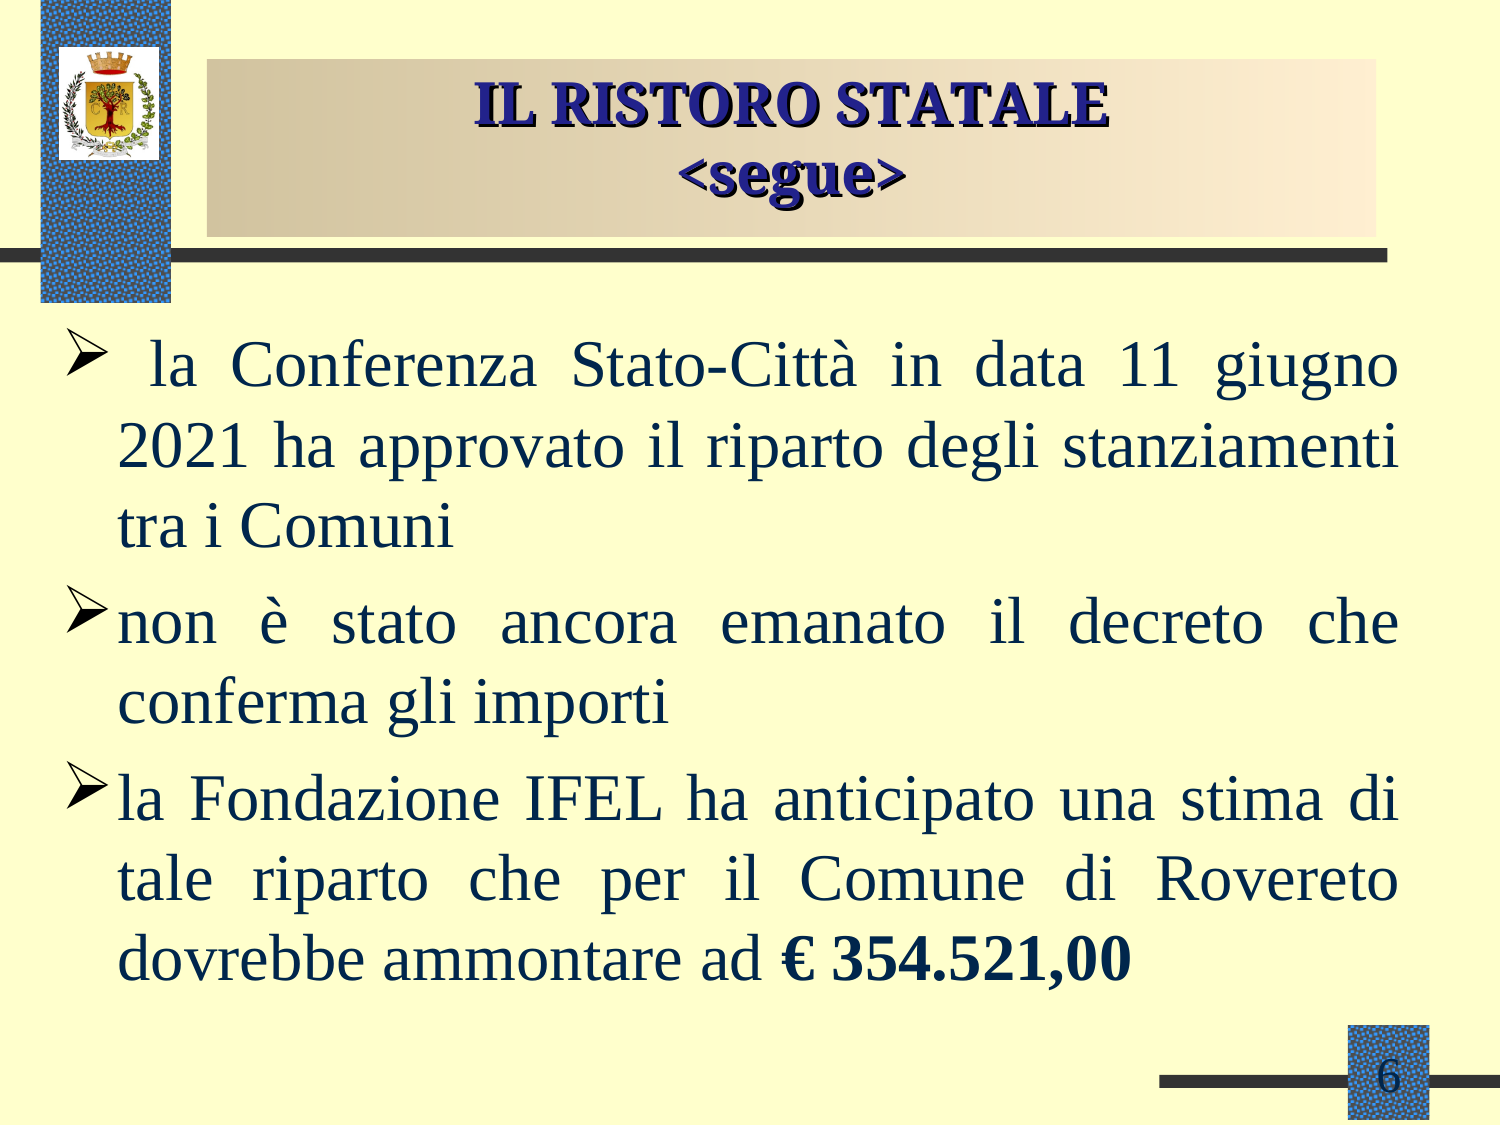

IL RISTORO STATALE
<segue>
# la Conferenza Stato-Città in data 11 giugno 2021 ha approvato il riparto degli stanziamenti tra i Comuni
non è stato ancora emanato il decreto che conferma gli importi
la Fondazione IFEL ha anticipato una stima di tale riparto che per il Comune di Rovereto dovrebbe ammontare ad € 354.521,00